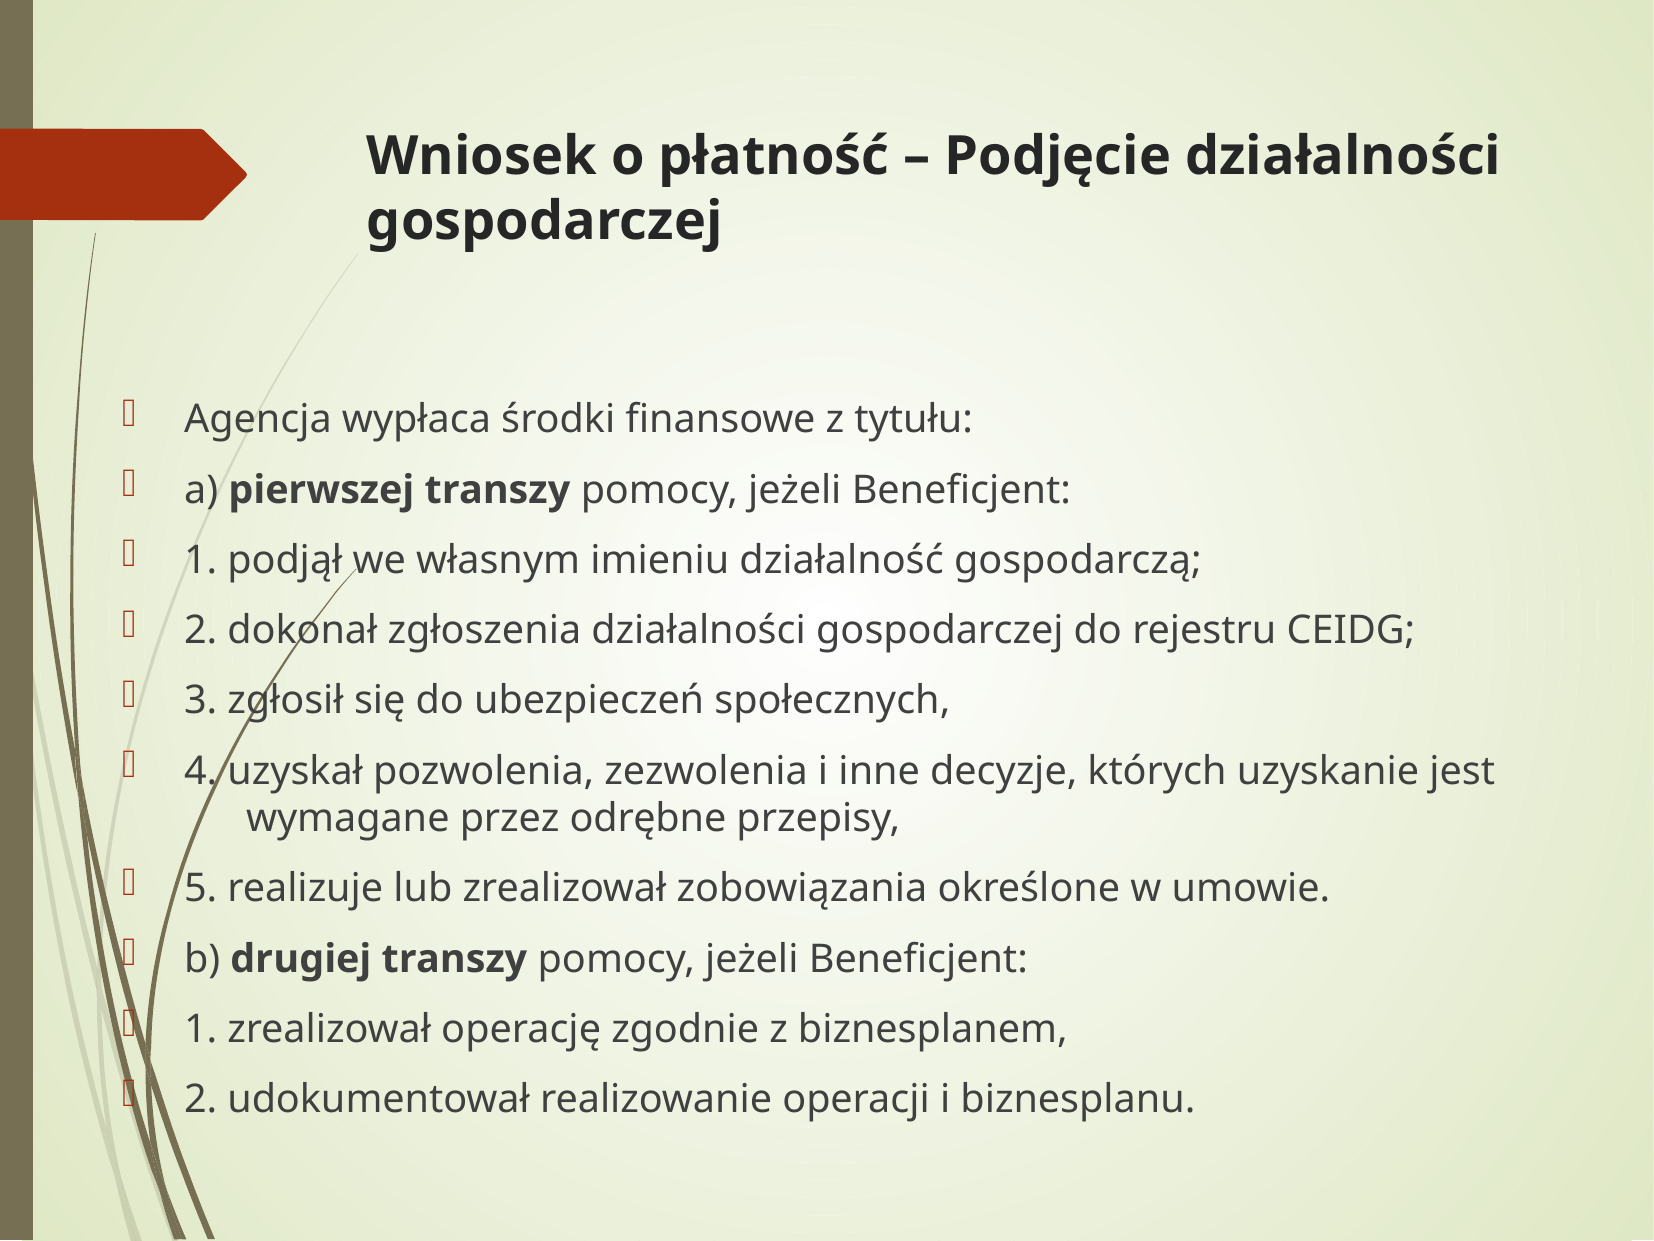

# Wniosek o płatność – Podjęcie działalności gospodarczej
Agencja wypłaca środki finansowe z tytułu:
a) pierwszej transzy pomocy, jeżeli Beneficjent:
1. podjął we własnym imieniu działalność gospodarczą;
2. dokonał zgłoszenia działalności gospodarczej do rejestru CEIDG;
3. zgłosił się do ubezpieczeń społecznych,
4. uzyskał pozwolenia, zezwolenia i inne decyzje, których uzyskanie jest wymagane przez odrębne przepisy,
5. realizuje lub zrealizował zobowiązania określone w umowie.
b) drugiej transzy pomocy, jeżeli Beneficjent:
1. zrealizował operację zgodnie z biznesplanem,
2. udokumentował realizowanie operacji i biznesplanu.